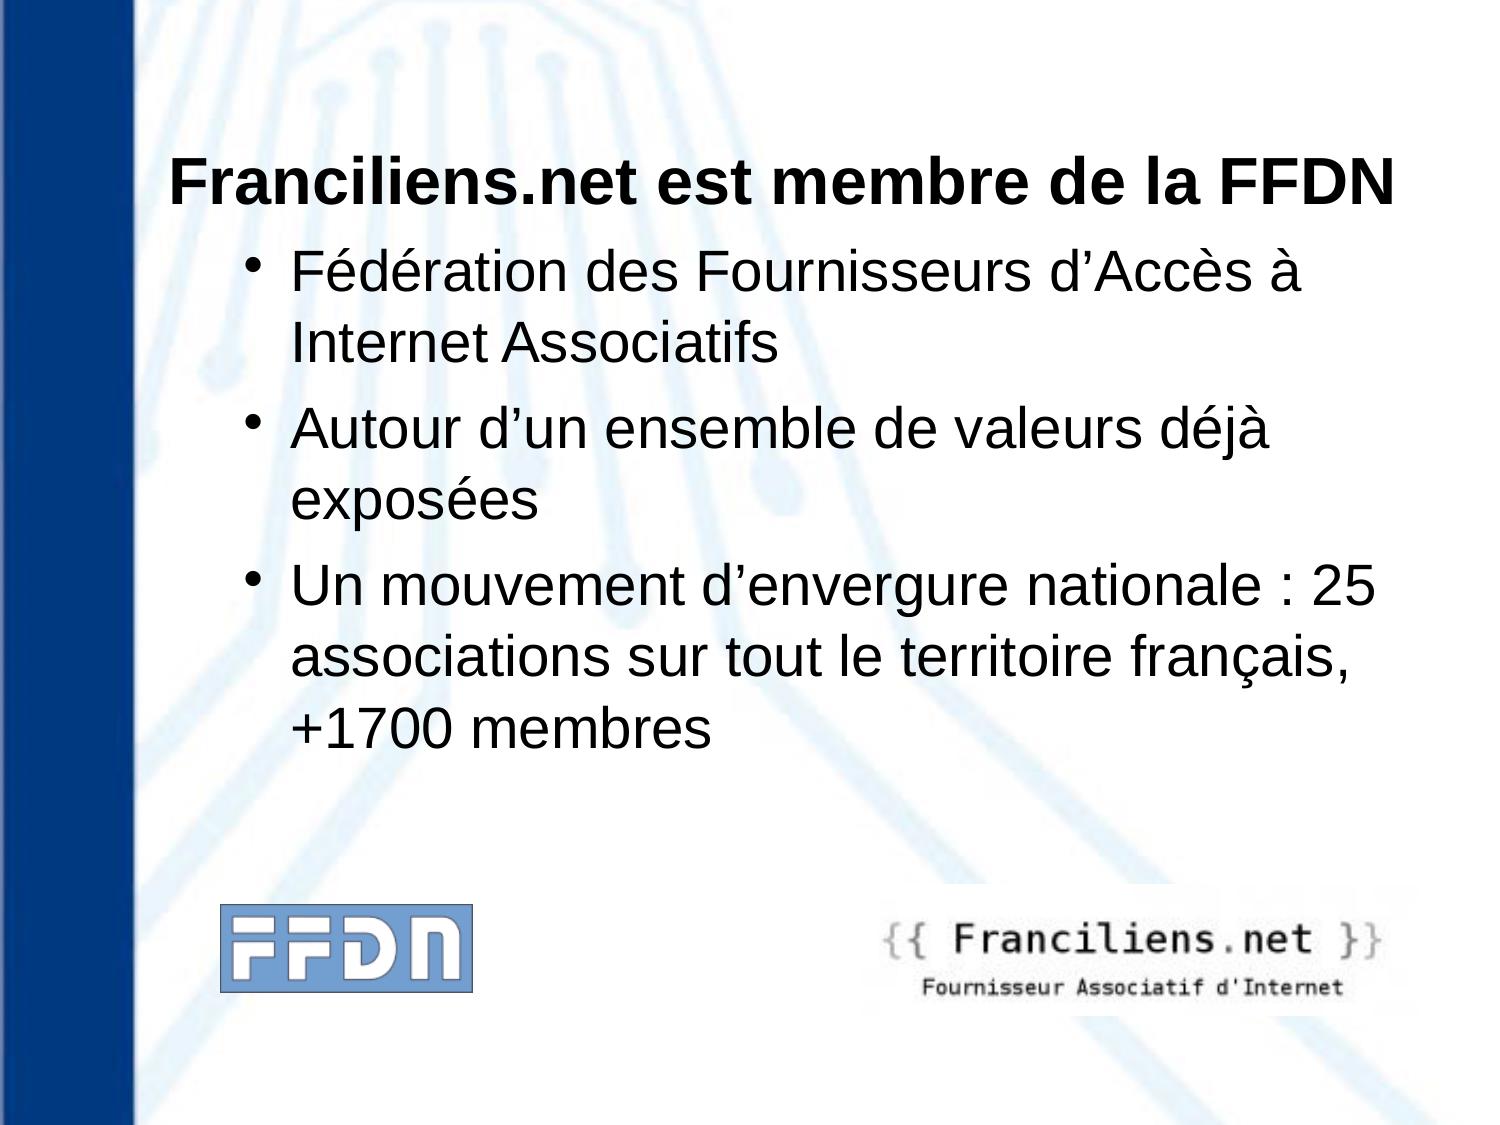

# Franciliens.net est membre de la FFDN
Fédération des Fournisseurs d’Accès à Internet Associatifs
Autour d’un ensemble de valeurs déjà exposées
Un mouvement d’envergure nationale : 25 associations sur tout le territoire français, +1700 membres